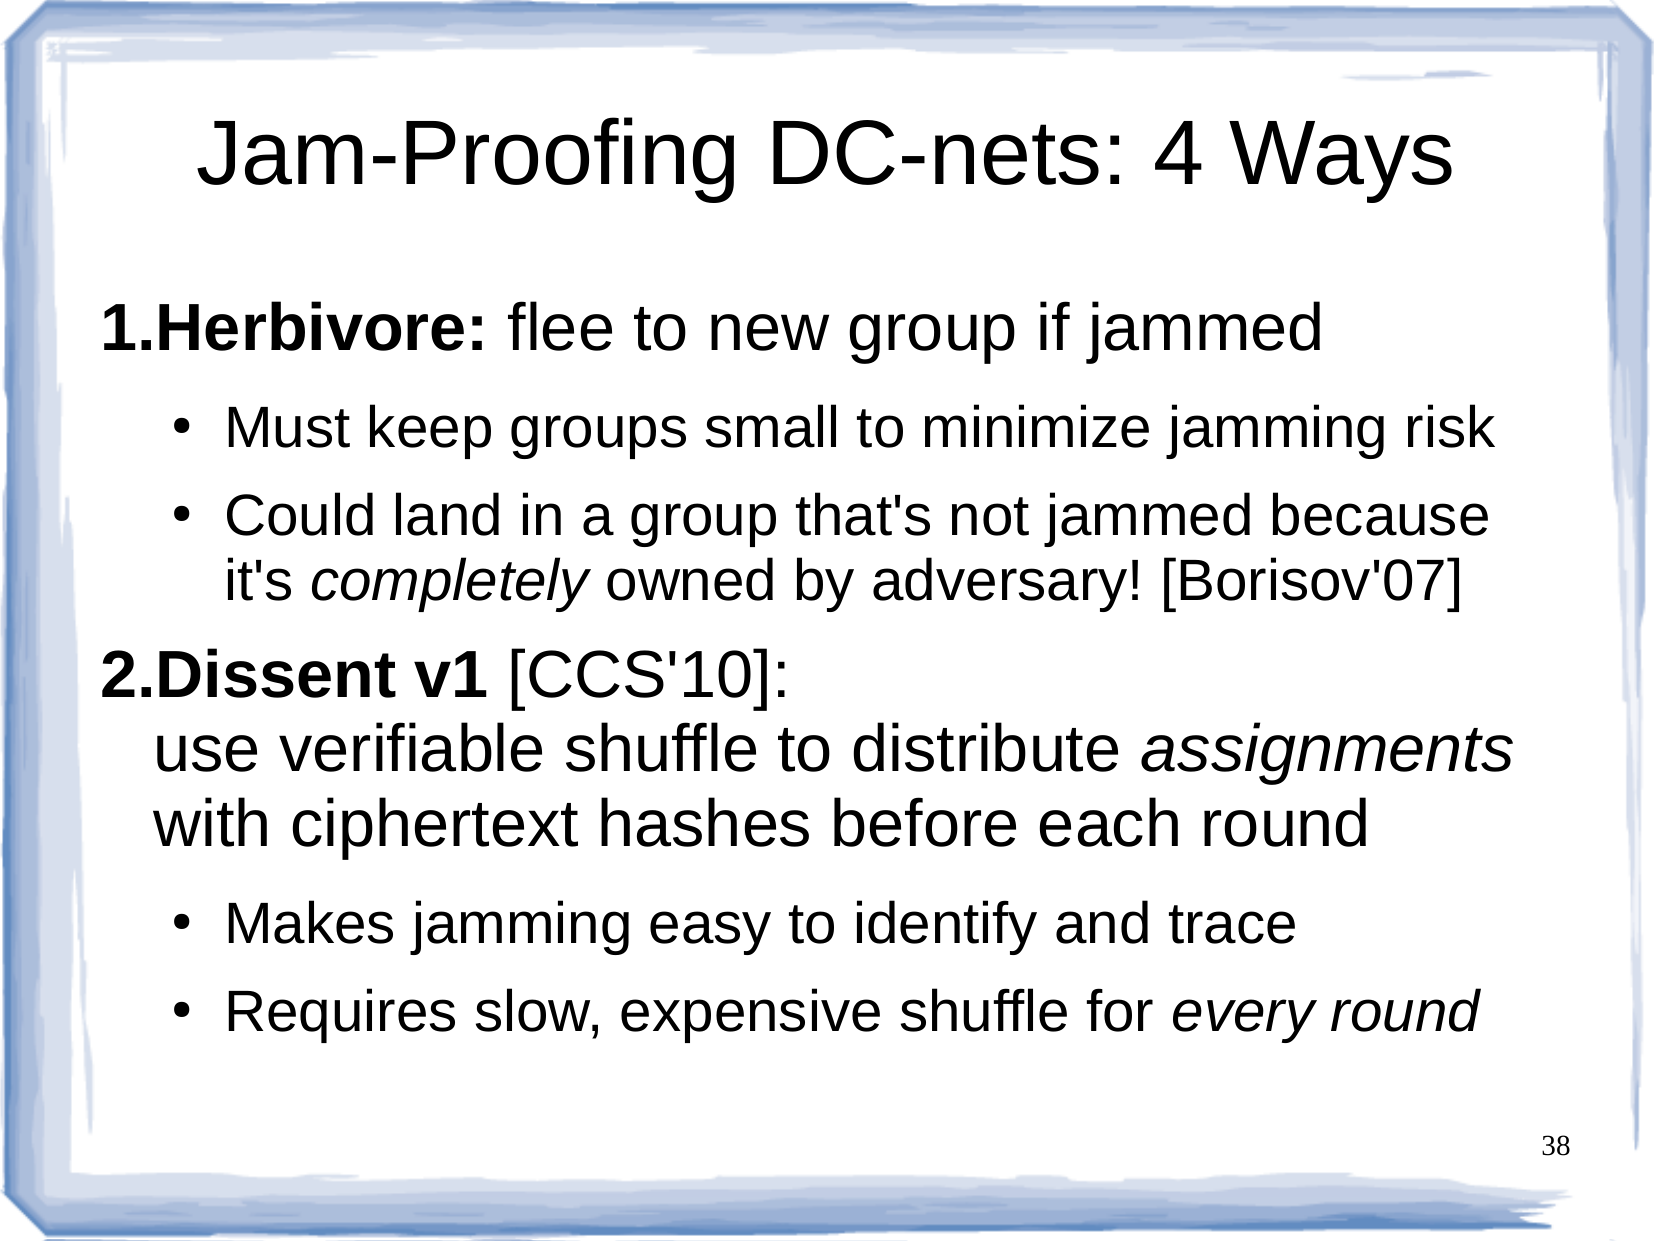

# Jam-Proofing DC-nets: 4 Ways
Herbivore: flee to new group if jammed
Must keep groups small to minimize jamming risk
Could land in a group that's not jammed because
it's completely owned by adversary! [Borisov'07]
Dissent v1 [CCS'10]:
use verifiable shuffle to distribute assignments with ciphertext hashes before each round
Makes jamming easy to identify and trace
Requires slow, expensive shuffle for every round
38